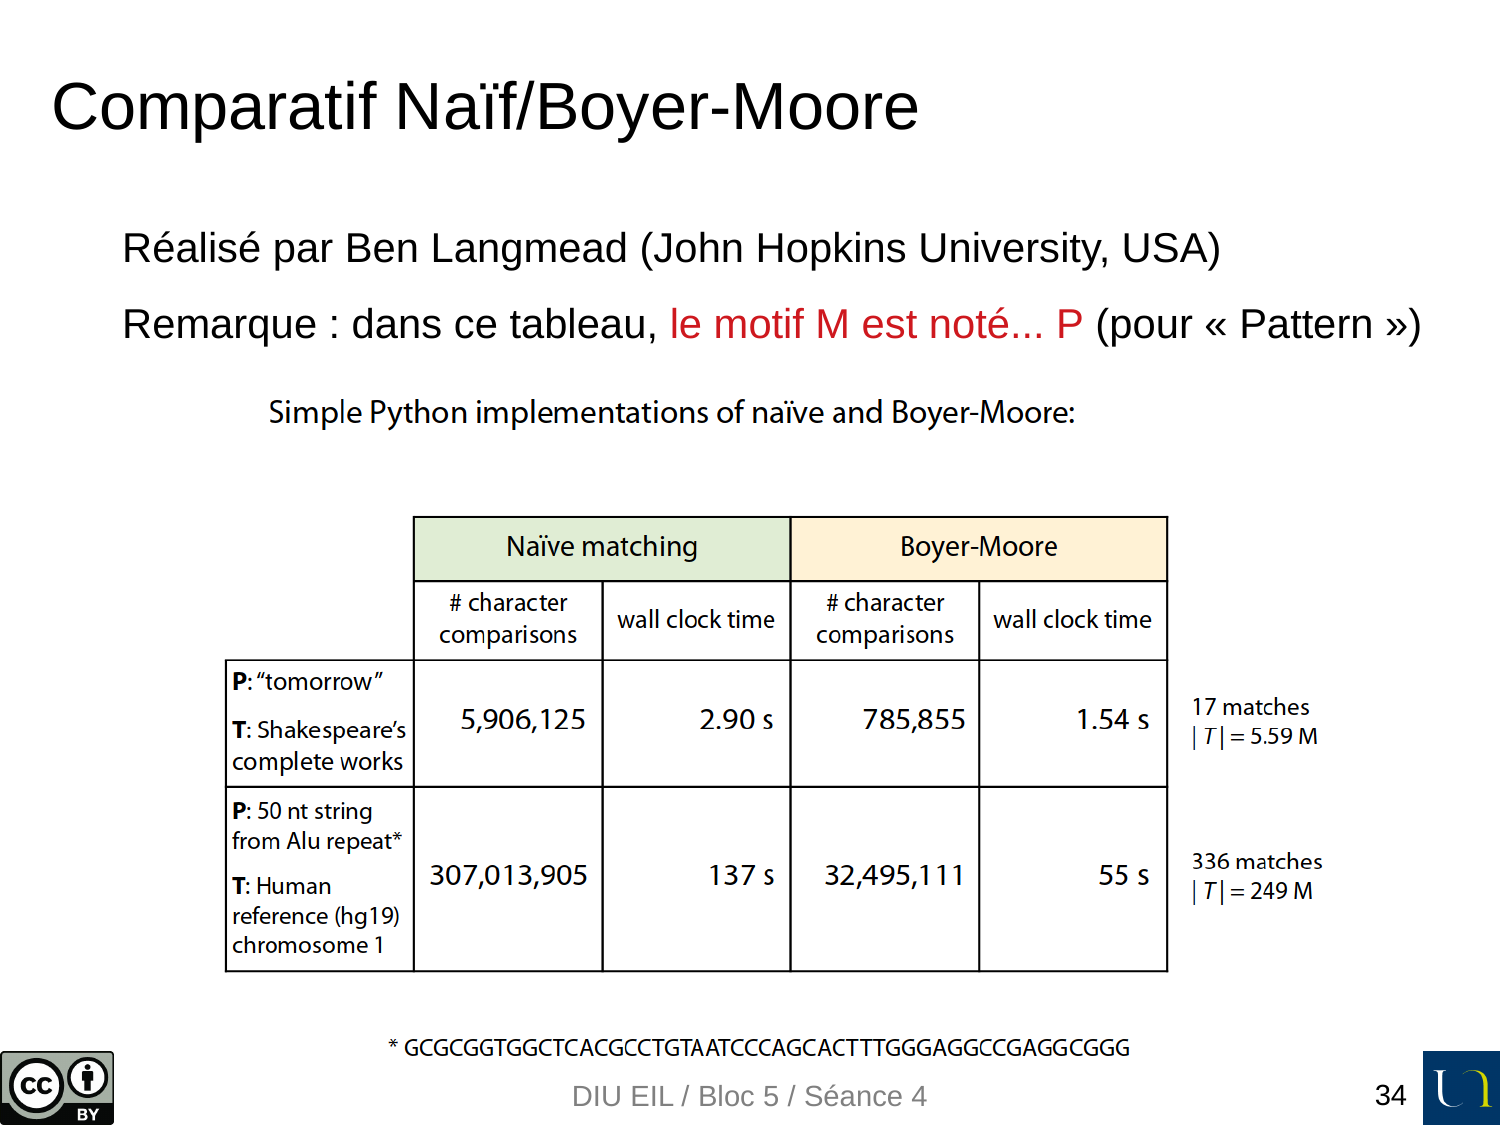

# Comparatif Naïf/Boyer-Moore
Réalisé par Ben Langmead (John Hopkins University, USA)
Remarque : dans ce tableau, le motif M est noté... P (pour « Pattern »)
34